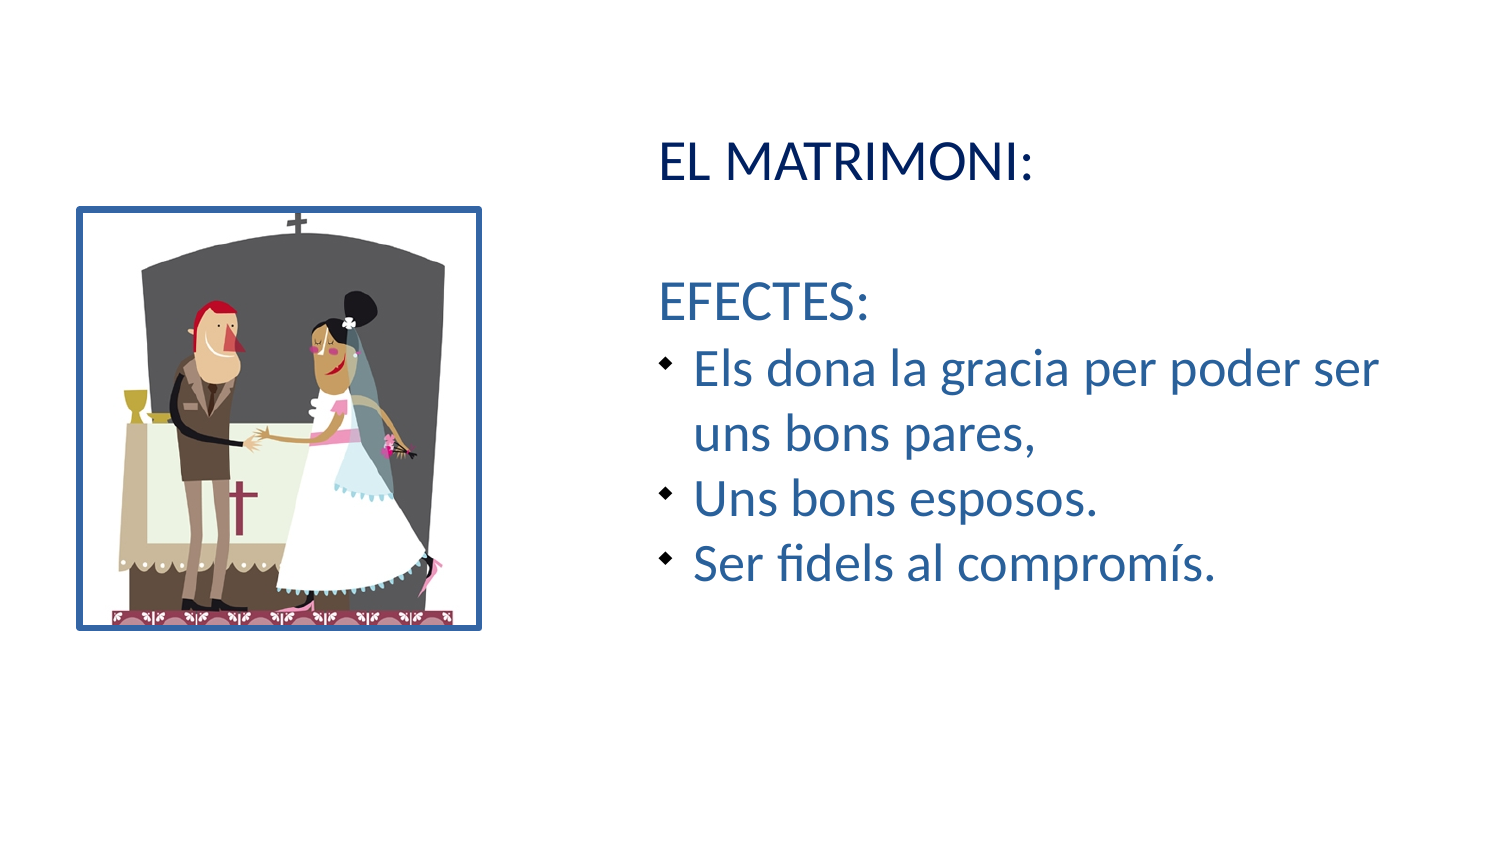

EL MATRIMONI:
EFECTES:
Els dona la gracia per poder ser uns bons pares,
Uns bons esposos.
Ser fidels al compromís.